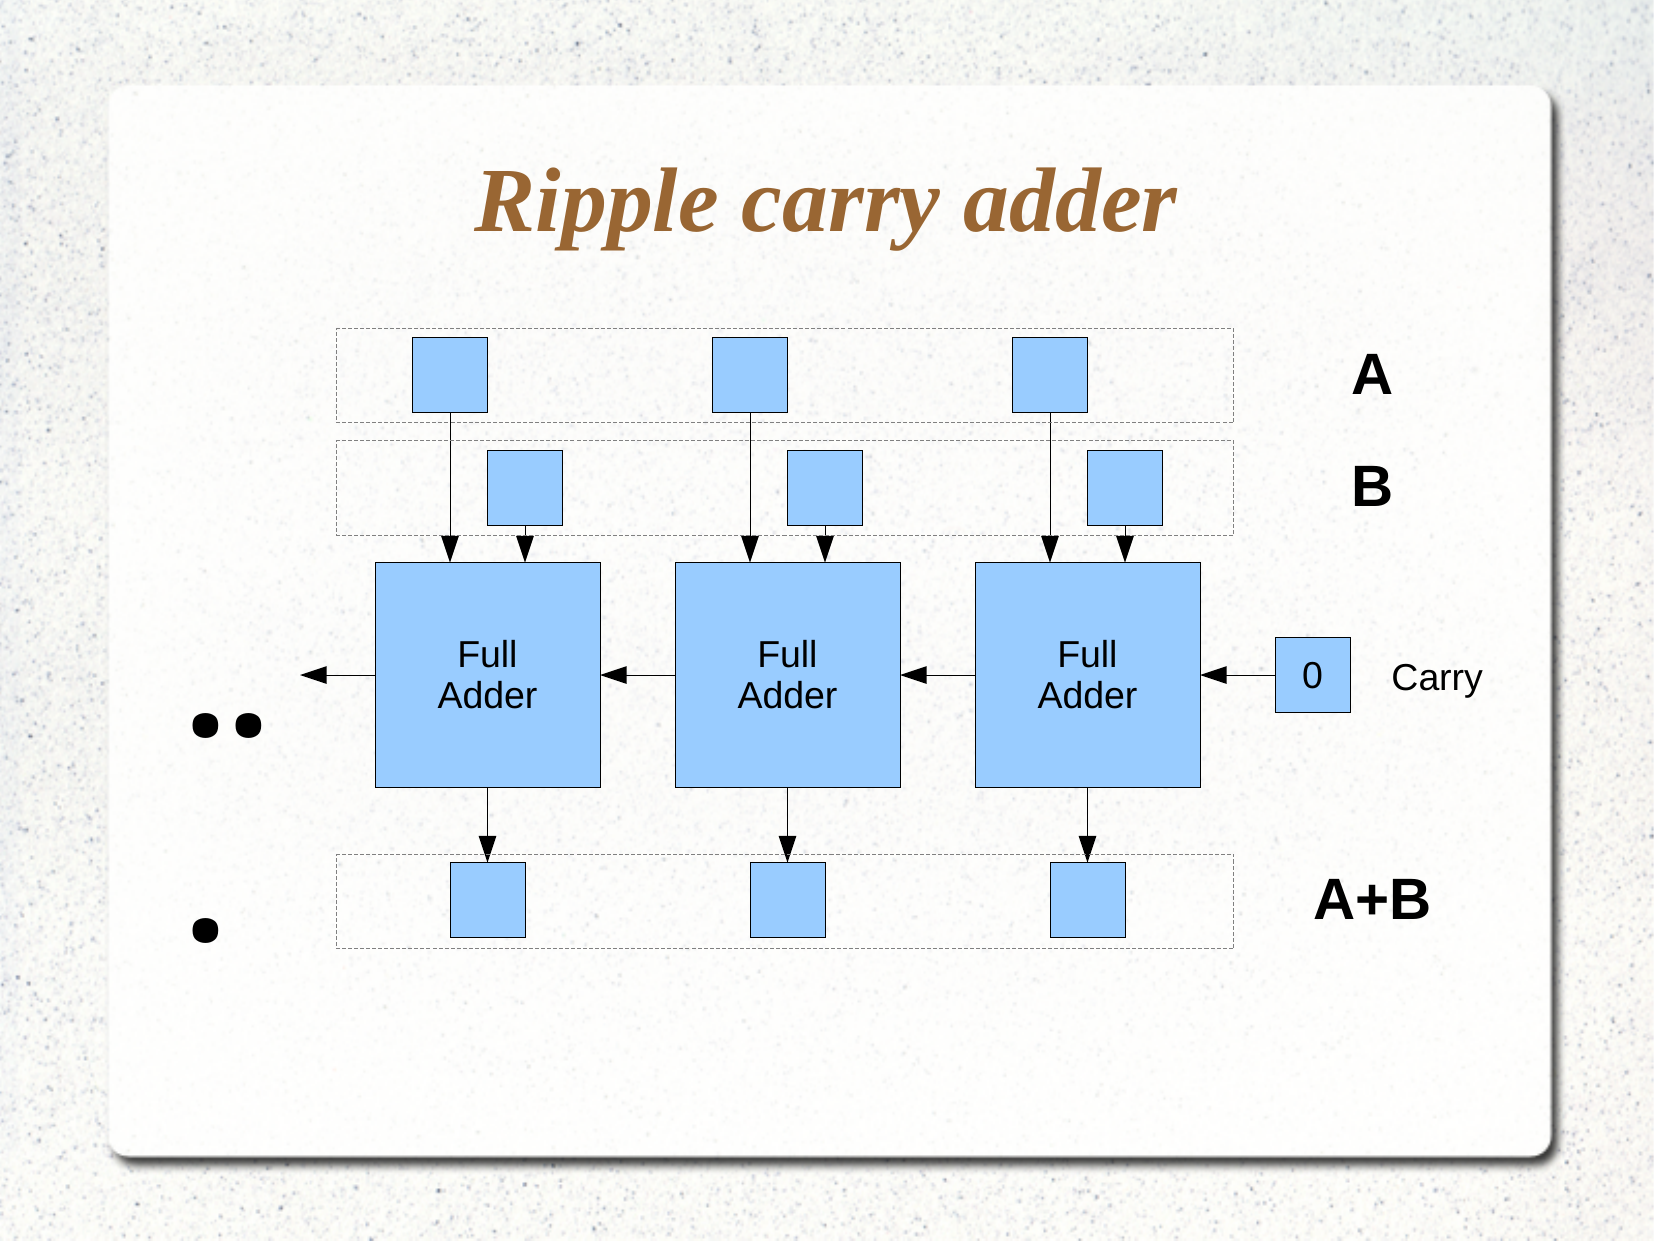

# Ripple carry adder
A
Full
Adder
Full
Adder
Full
Adder
B
...
0
Carry
A+B